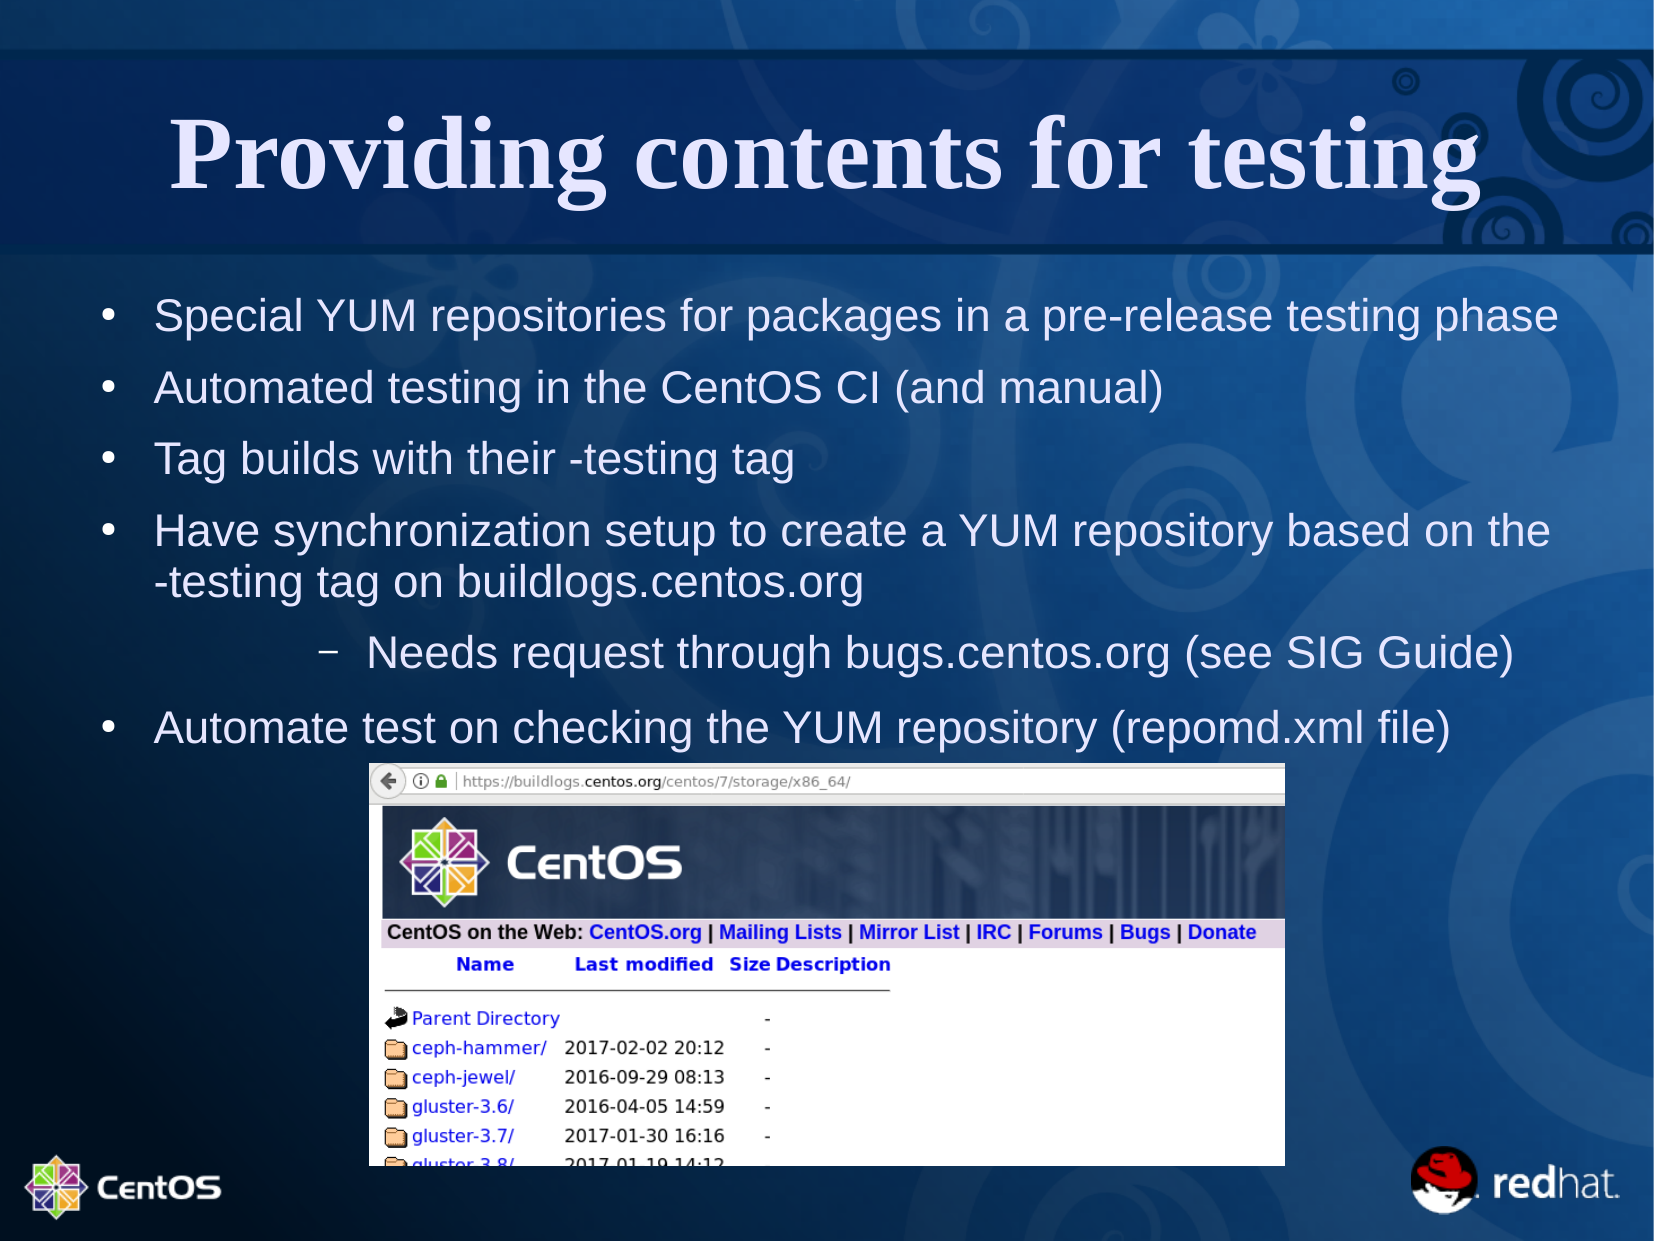

# Providing contents for testing
Special YUM repositories for packages in a pre-release testing phase
Automated testing in the CentOS CI (and manual)
Tag builds with their -testing tag
Have synchronization setup to create a YUM repository based on the -testing tag on buildlogs.centos.org
Needs request through bugs.centos.org (see SIG Guide)
Automate test on checking the YUM repository (repomd.xml file)